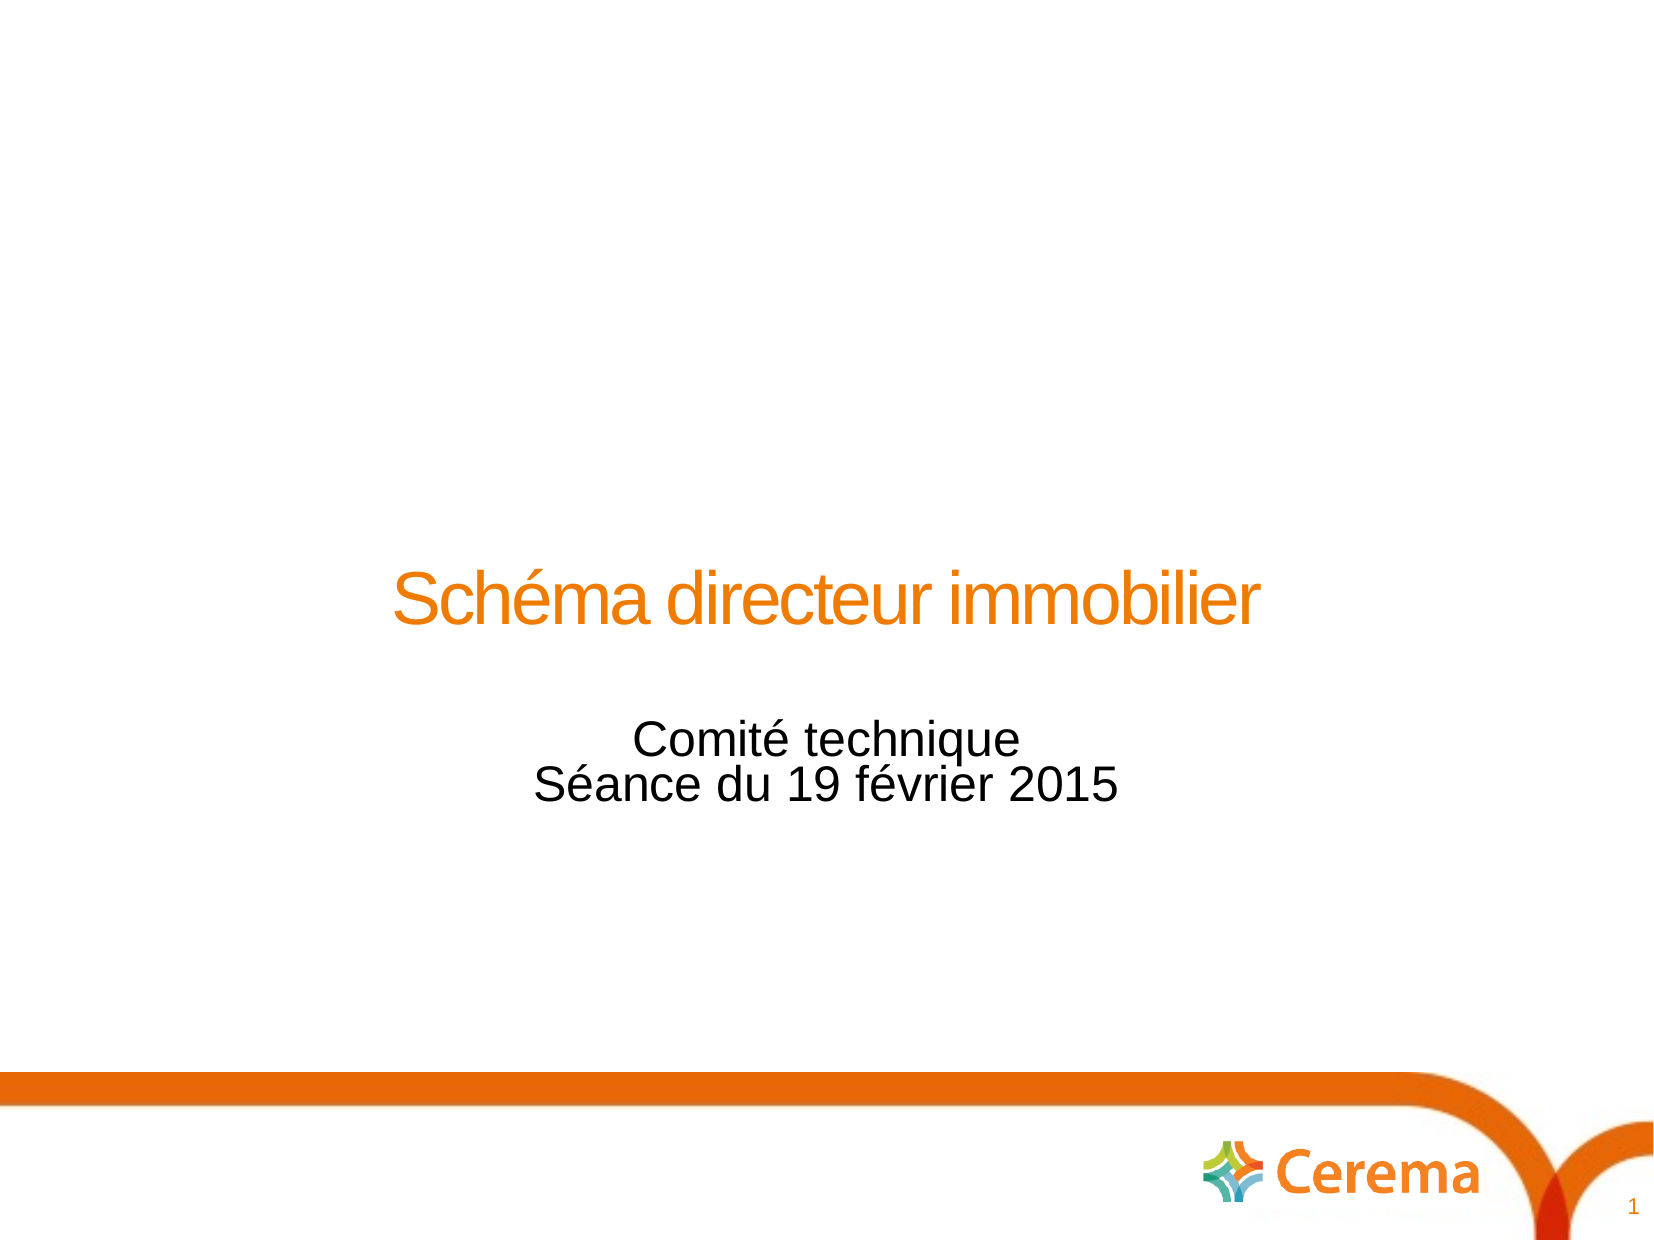

#
Schéma directeur immobilier
Comité technique
Séance du 19 février 2015
1